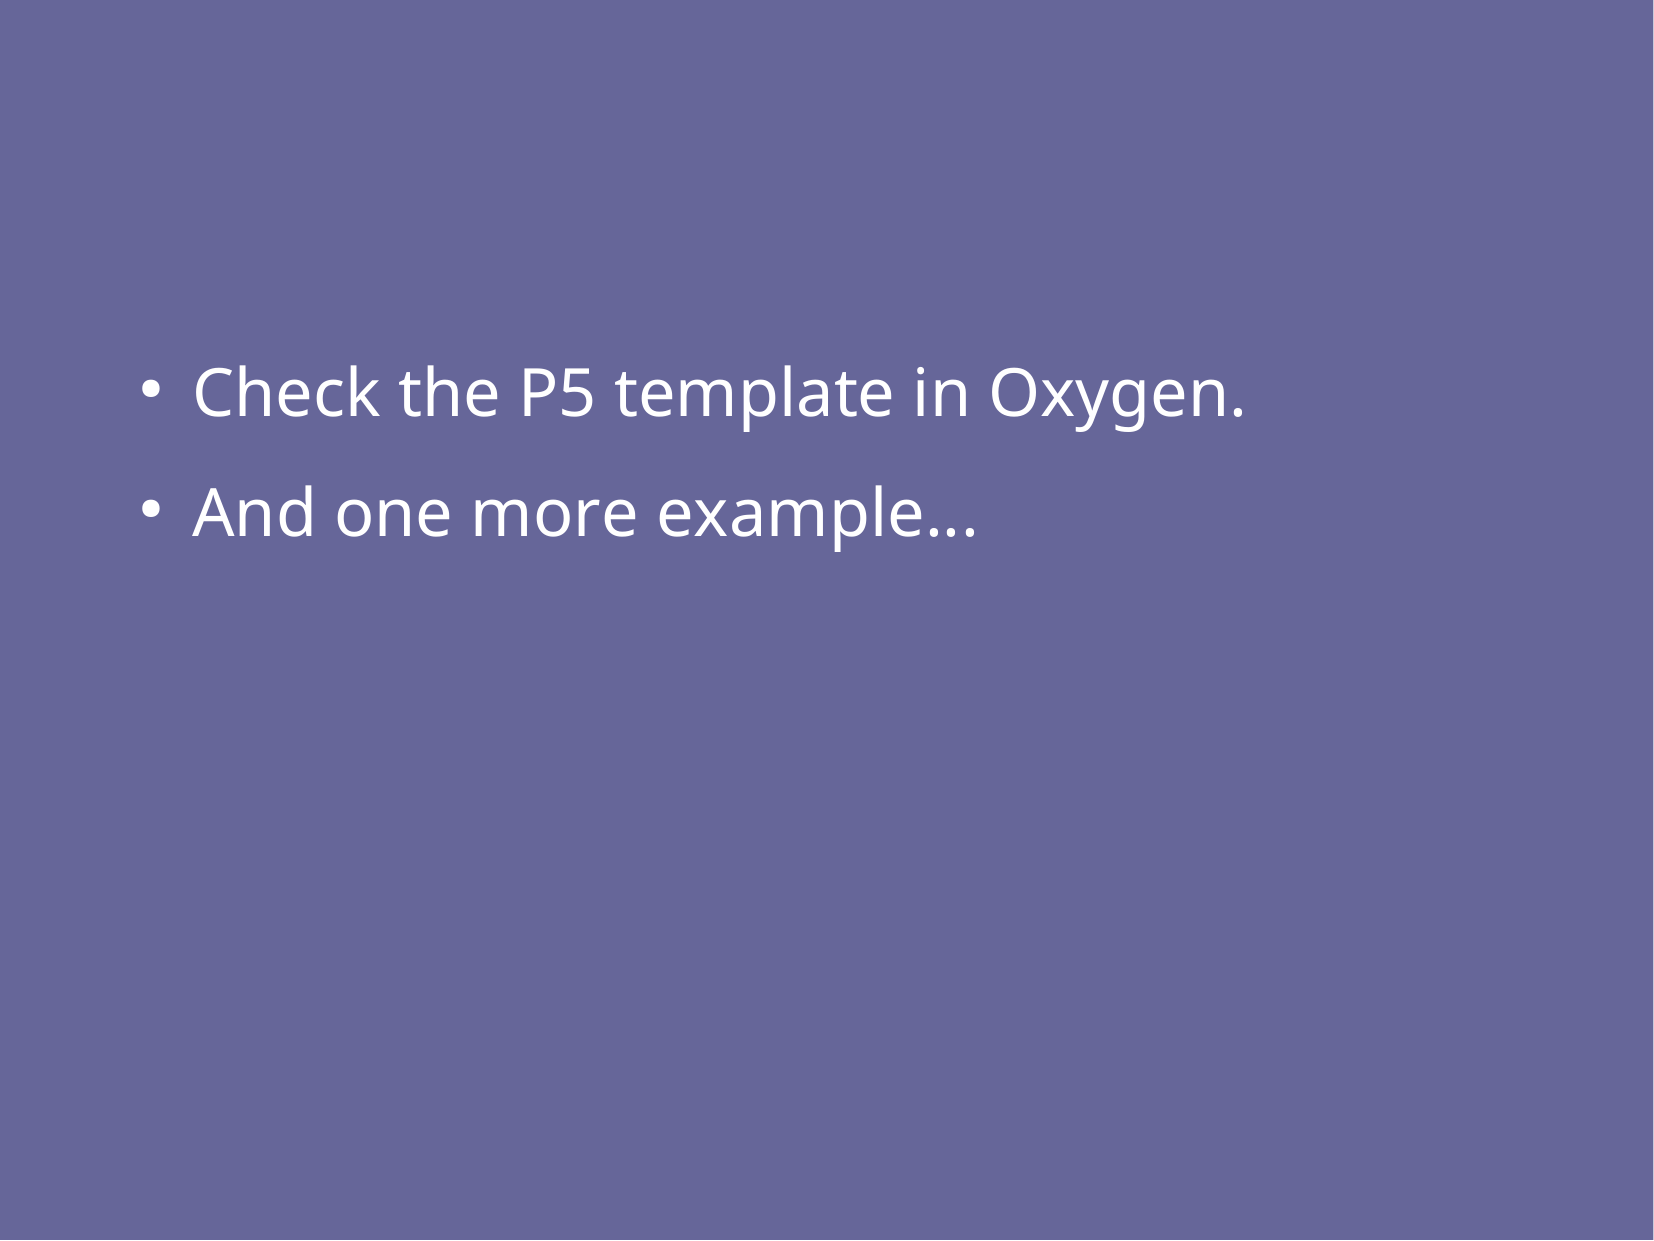

# Check the P5 template in Oxygen.
And one more example...